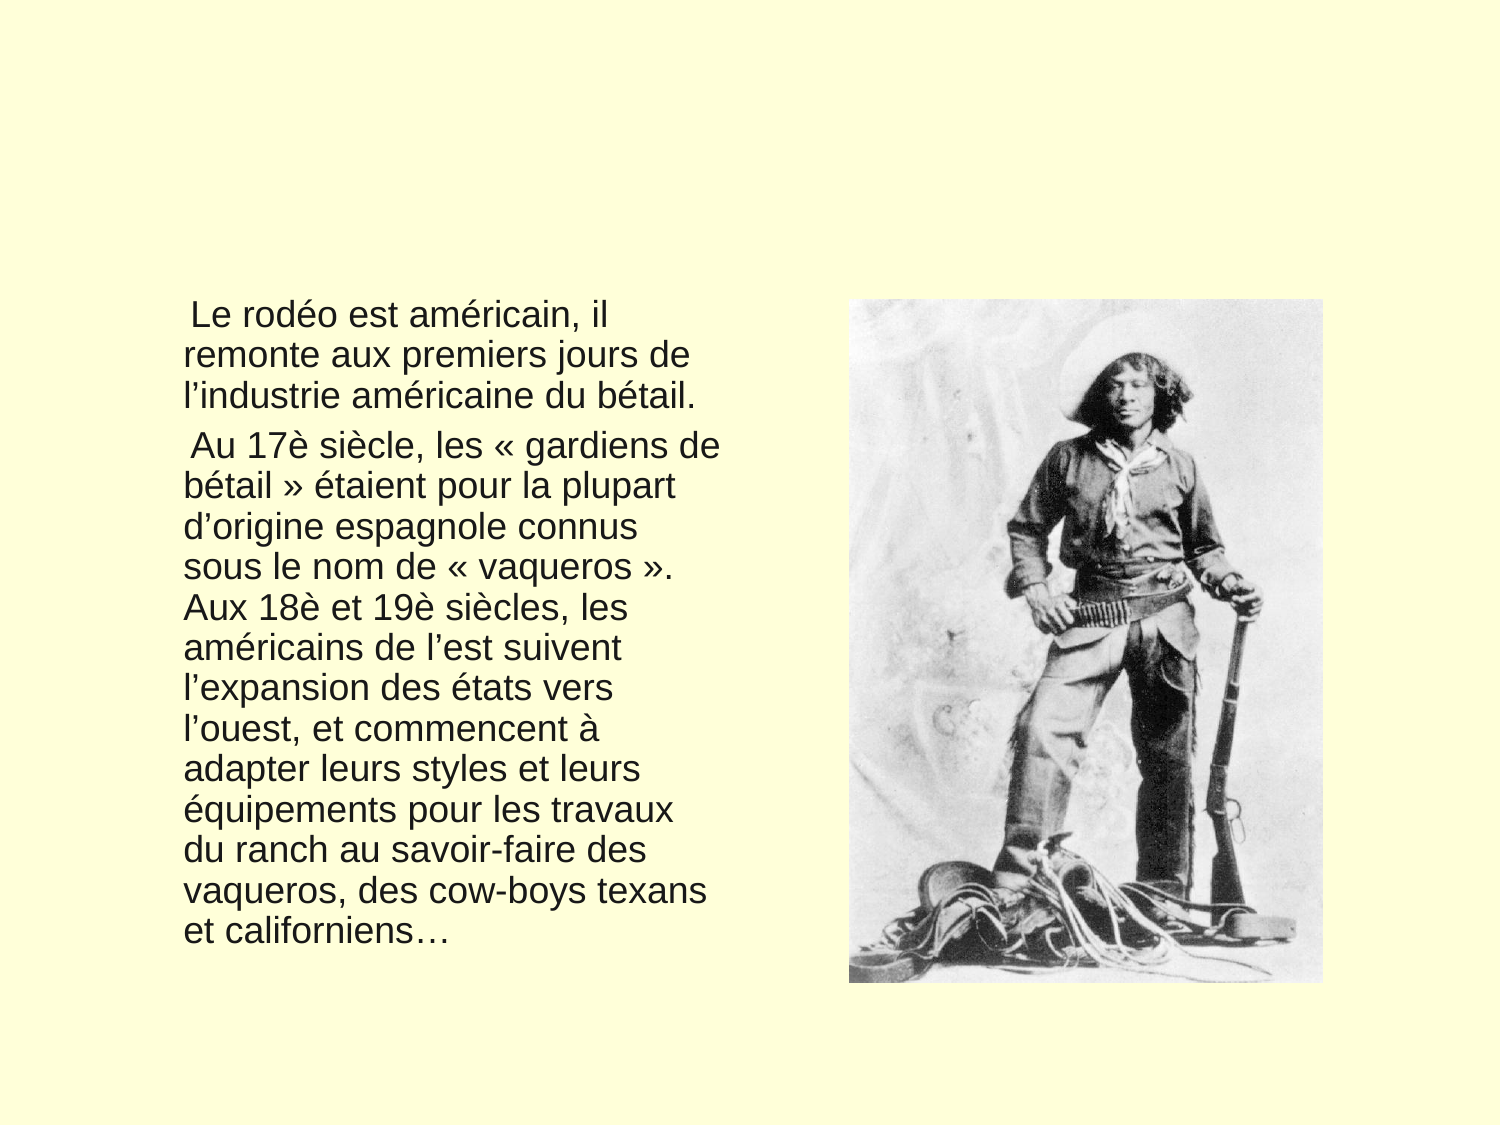

#
 Le rodéo est américain, il remonte aux premiers jours de l’industrie américaine du bétail.
 Au 17è siècle, les « gardiens de bétail » étaient pour la plupart d’origine espagnole connus sous le nom de « vaqueros ». Aux 18è et 19è siècles, les américains de l’est suivent l’expansion des états vers l’ouest, et commencent à adapter leurs styles et leurs équipements pour les travaux du ranch au savoir-faire des vaqueros, des cow-boys texans et californiens…